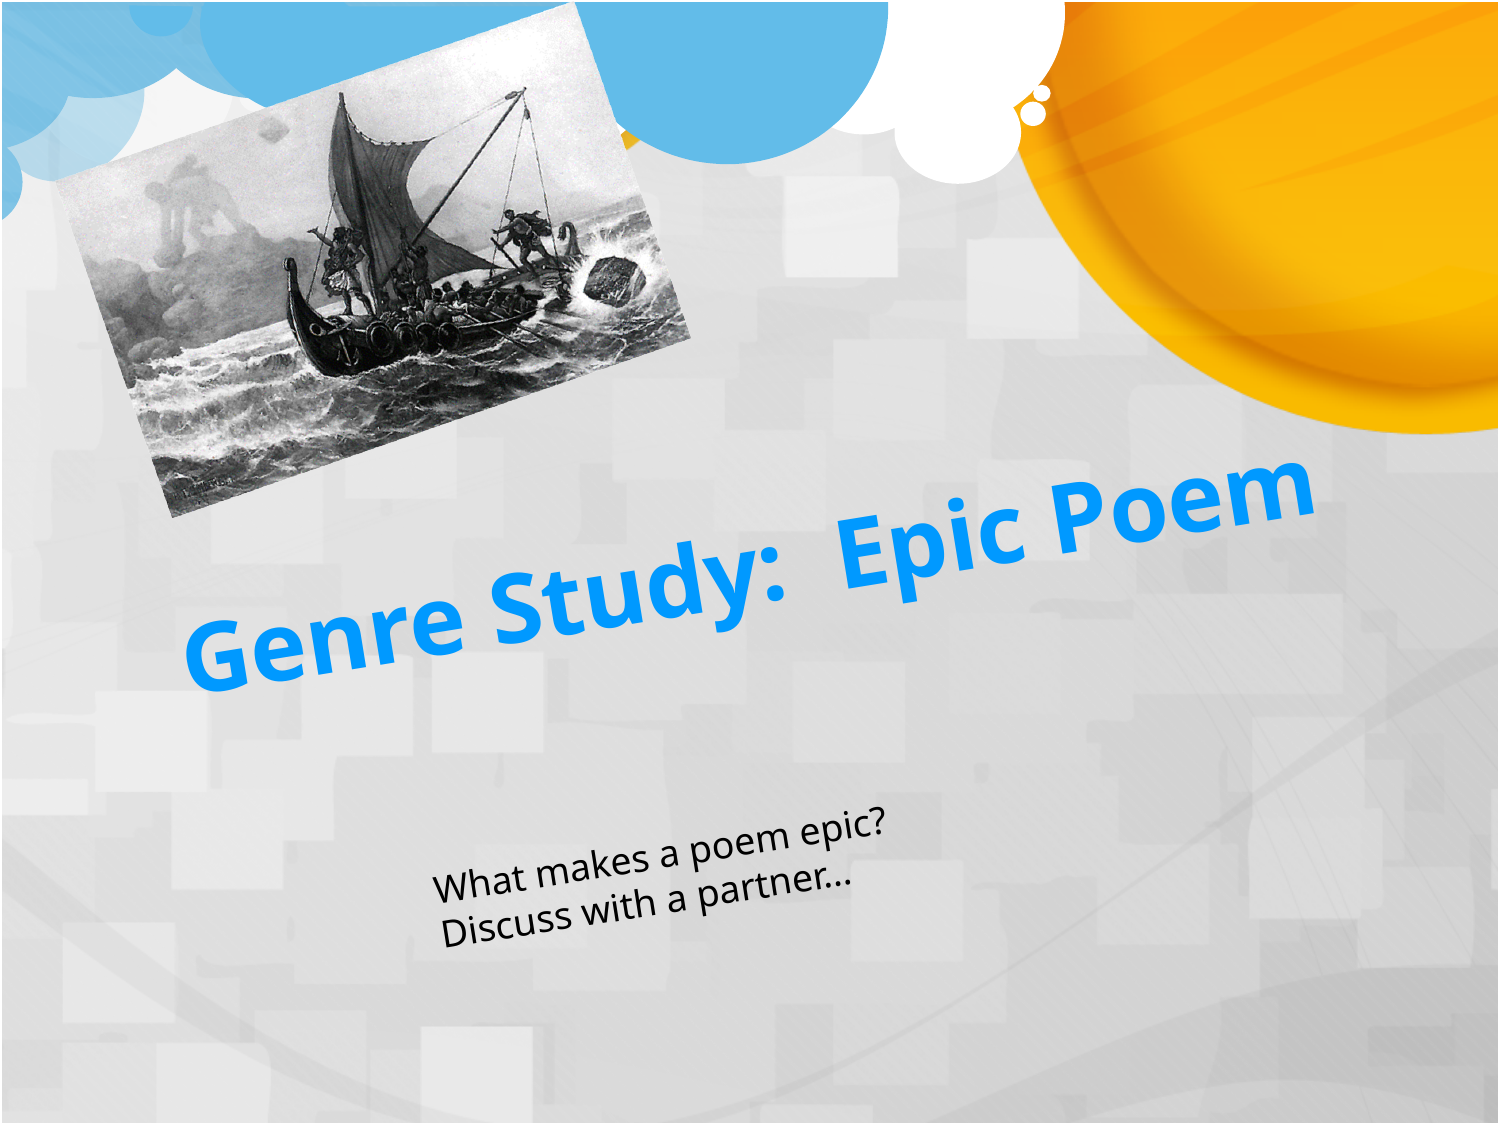

# Genre Study: Epic Poem
What makes a poem epic?
Discuss with a partner…